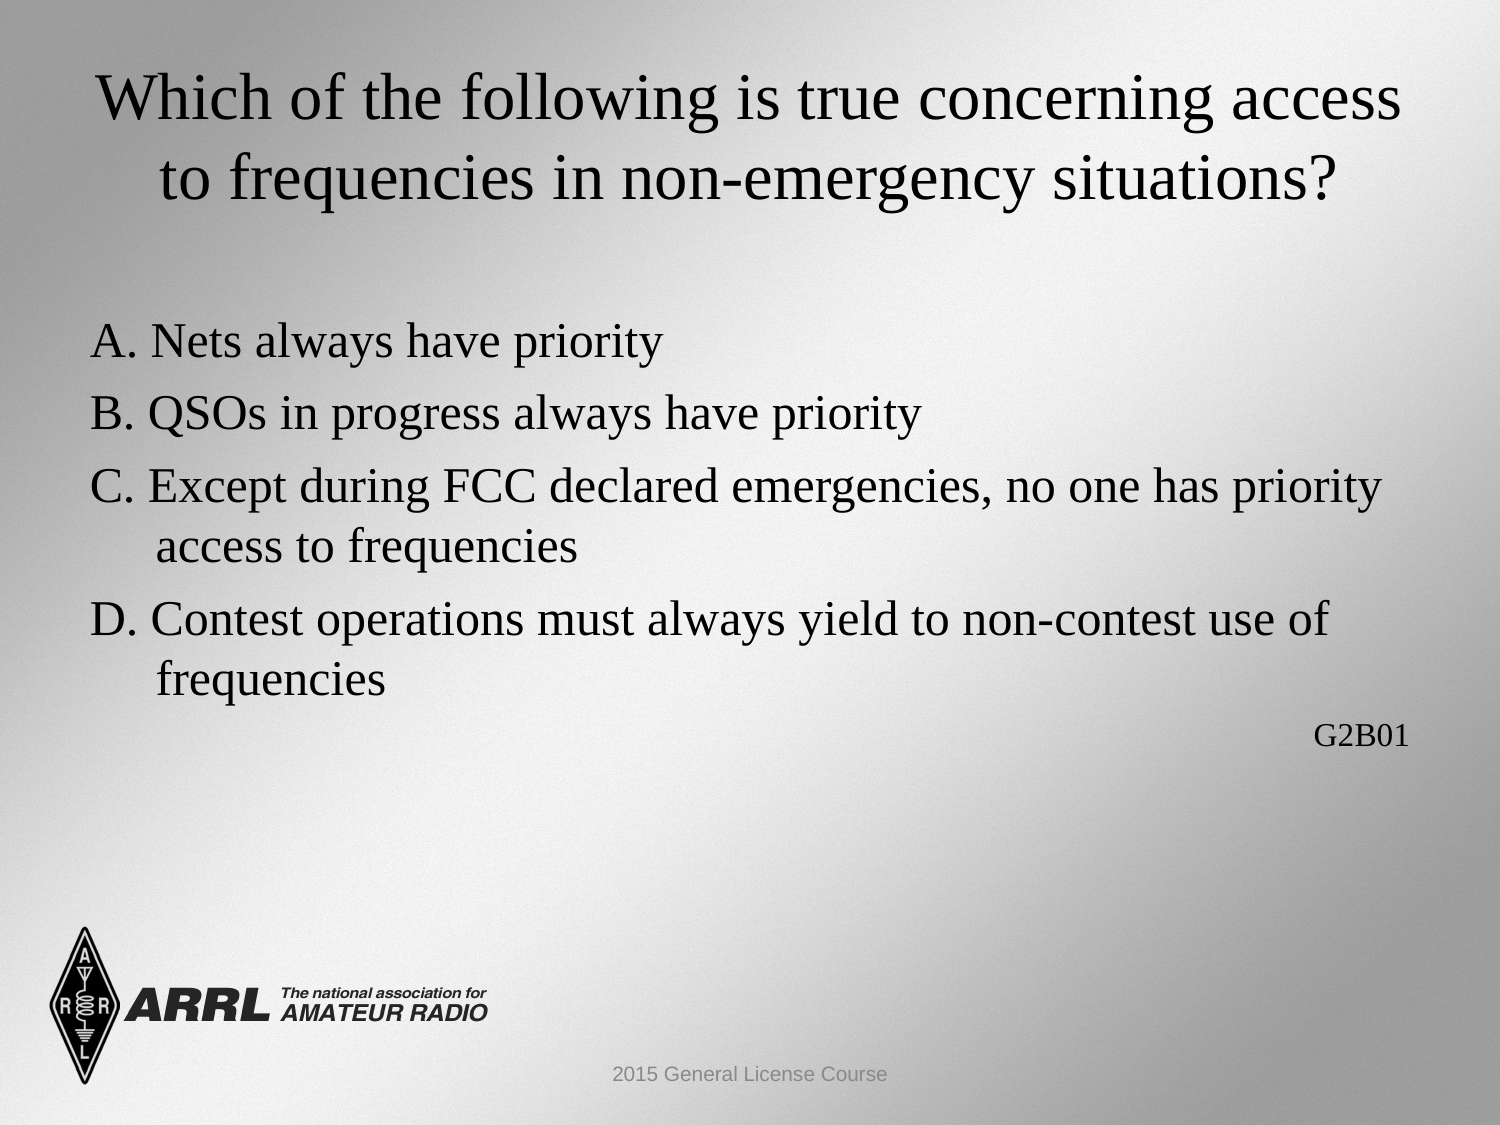

# Which of the following is true concerning access to frequencies in non-emergency situations?
A. Nets always have priority
B. QSOs in progress always have priority
C. Except during FCC declared emergencies, no one has priority access to frequencies
D. Contest operations must always yield to non-contest use of frequencies
 G2B01
2015 General License Course